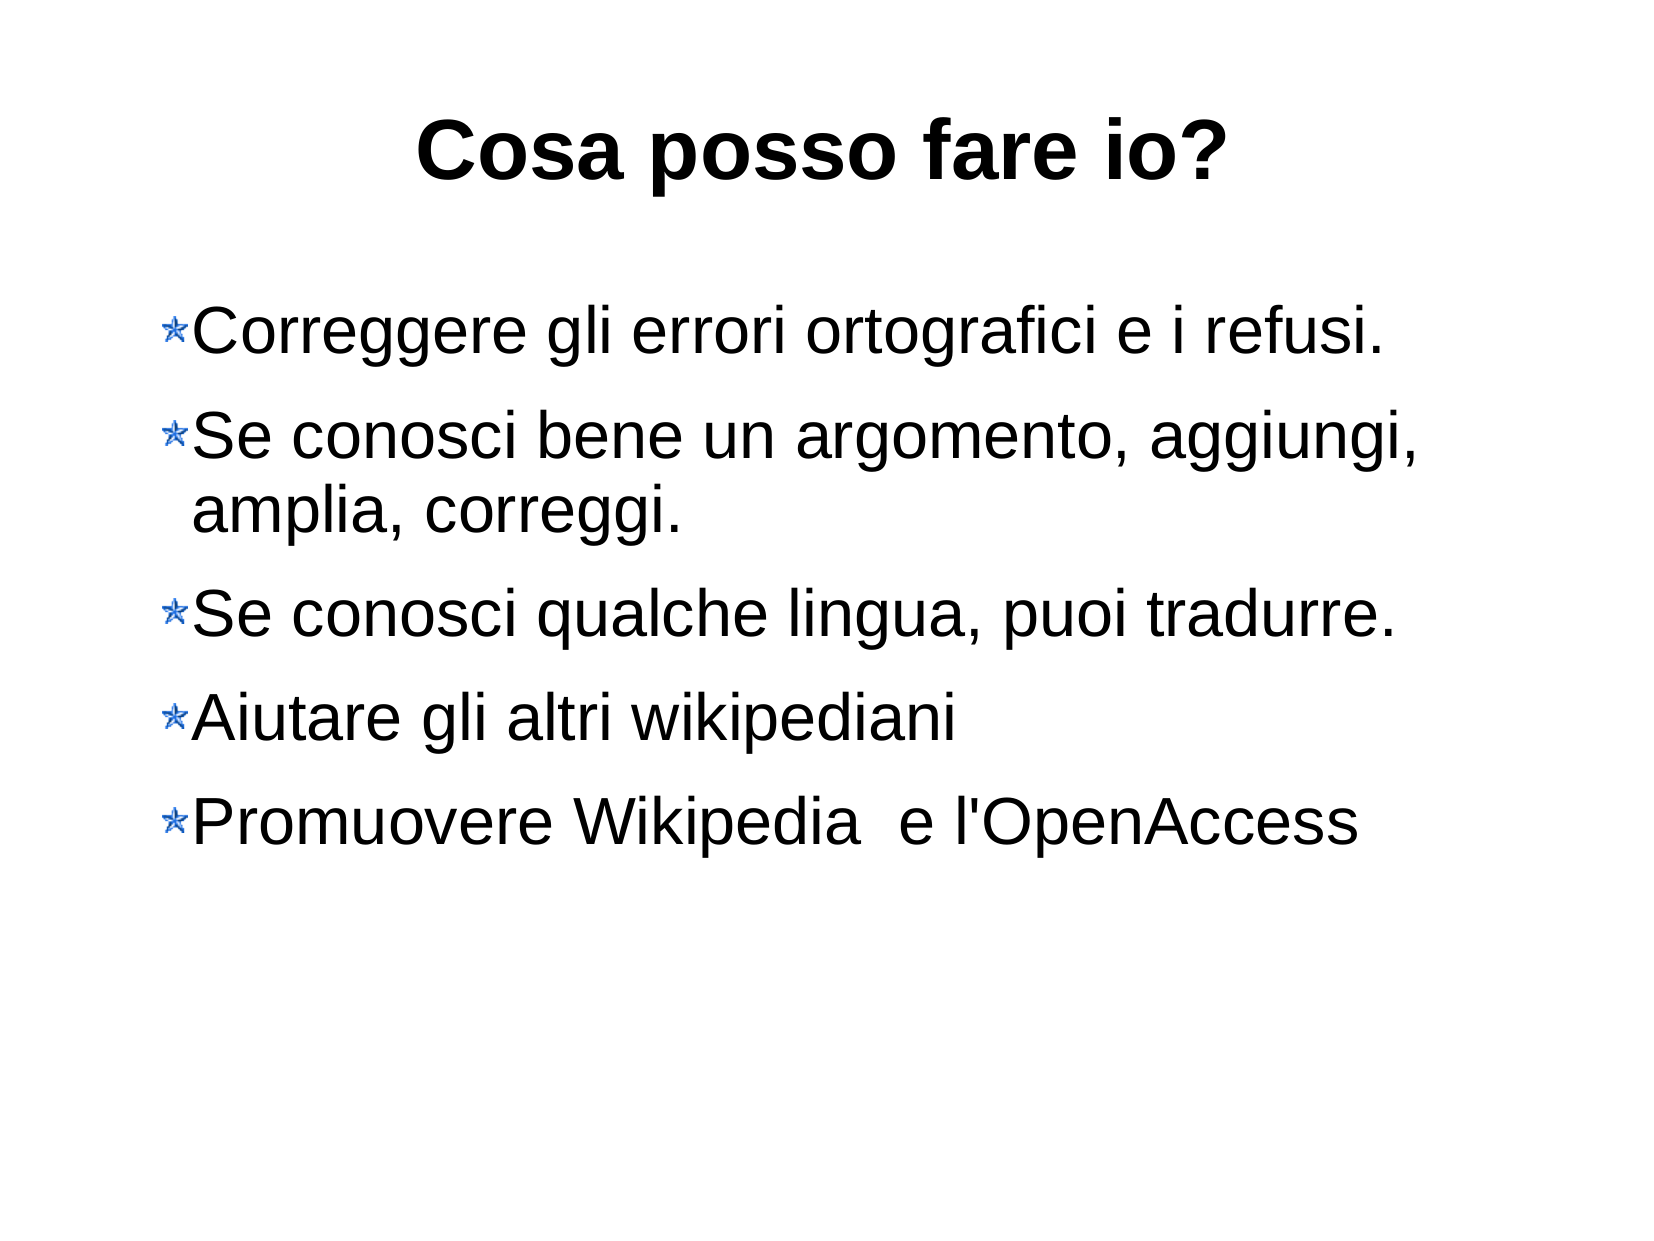

# Cosa posso fare io?
Correggere gli errori ortografici e i refusi.
Se conosci bene un argomento, aggiungi, amplia, correggi.
Se conosci qualche lingua, puoi tradurre.
Aiutare gli altri wikipediani
Promuovere Wikipedia e l'OpenAccess